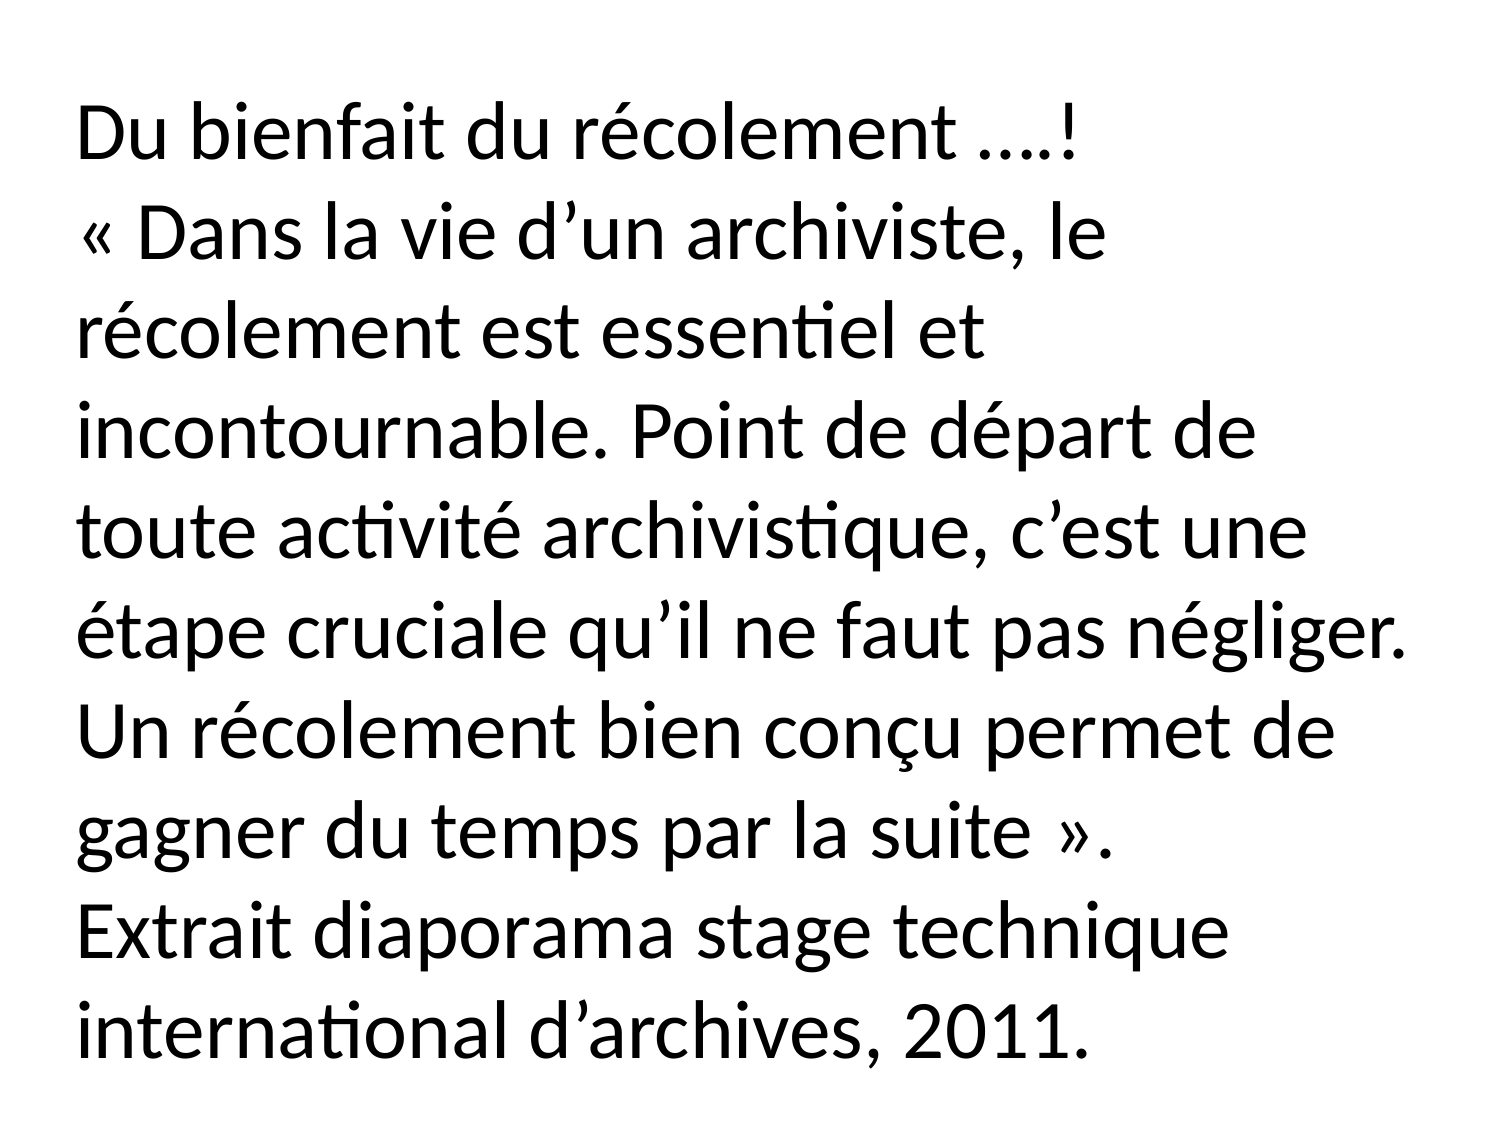

# Du bienfait du récolement ….! « Dans la vie d’un archiviste, le récolement est essentiel et incontournable. Point de départ de toute activité archivistique, c’est une étape cruciale qu’il ne faut pas négliger. Un récolement bien conçu permet de gagner du temps par la suite ». Extrait diaporama stage technique international d’archives, 2011.